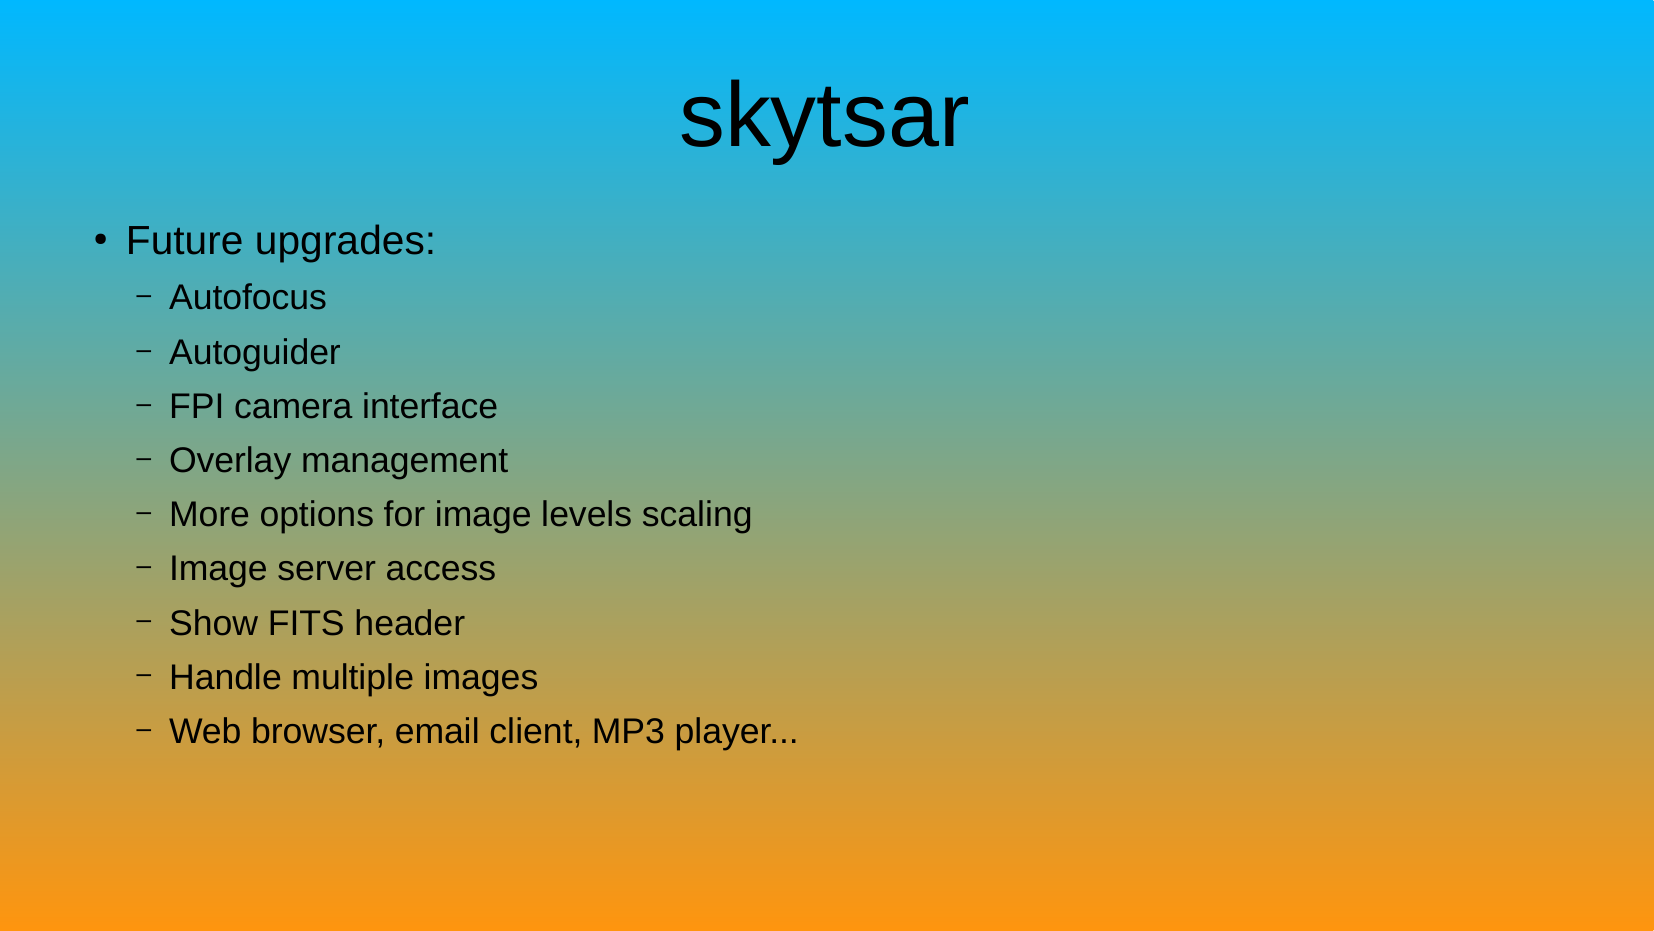

# skytsar
Future upgrades:
Autofocus
Autoguider
FPI camera interface
Overlay management
More options for image levels scaling
Image server access
Show FITS header
Handle multiple images
Web browser, email client, MP3 player...